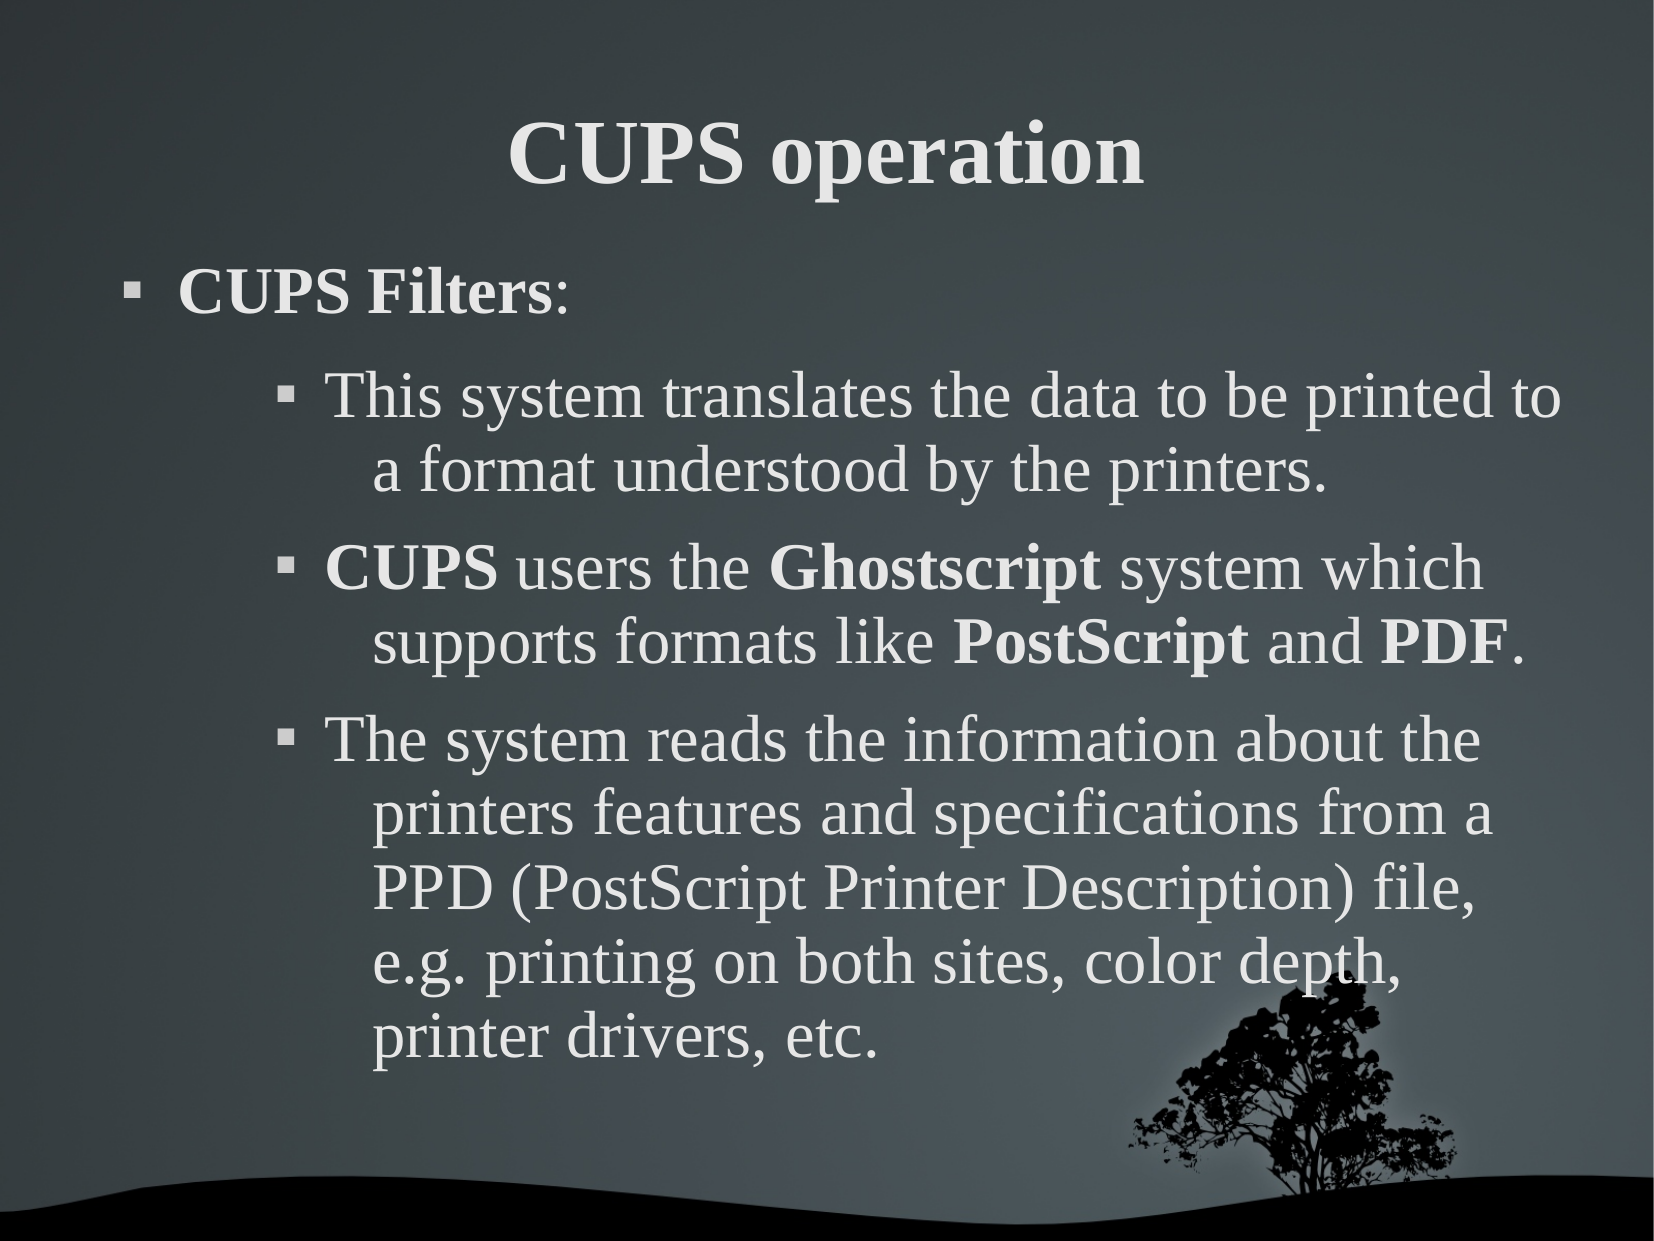

CUPS operation
# CUPS Filters:
This system translates the data to be printed to a format understood by the printers.
CUPS users the Ghostscript system which supports formats like PostScript and PDF.
The system reads the information about the printers features and specifications from a PPD (PostScript Printer Description) file, e.g. printing on both sites, color depth, printer drivers, etc.